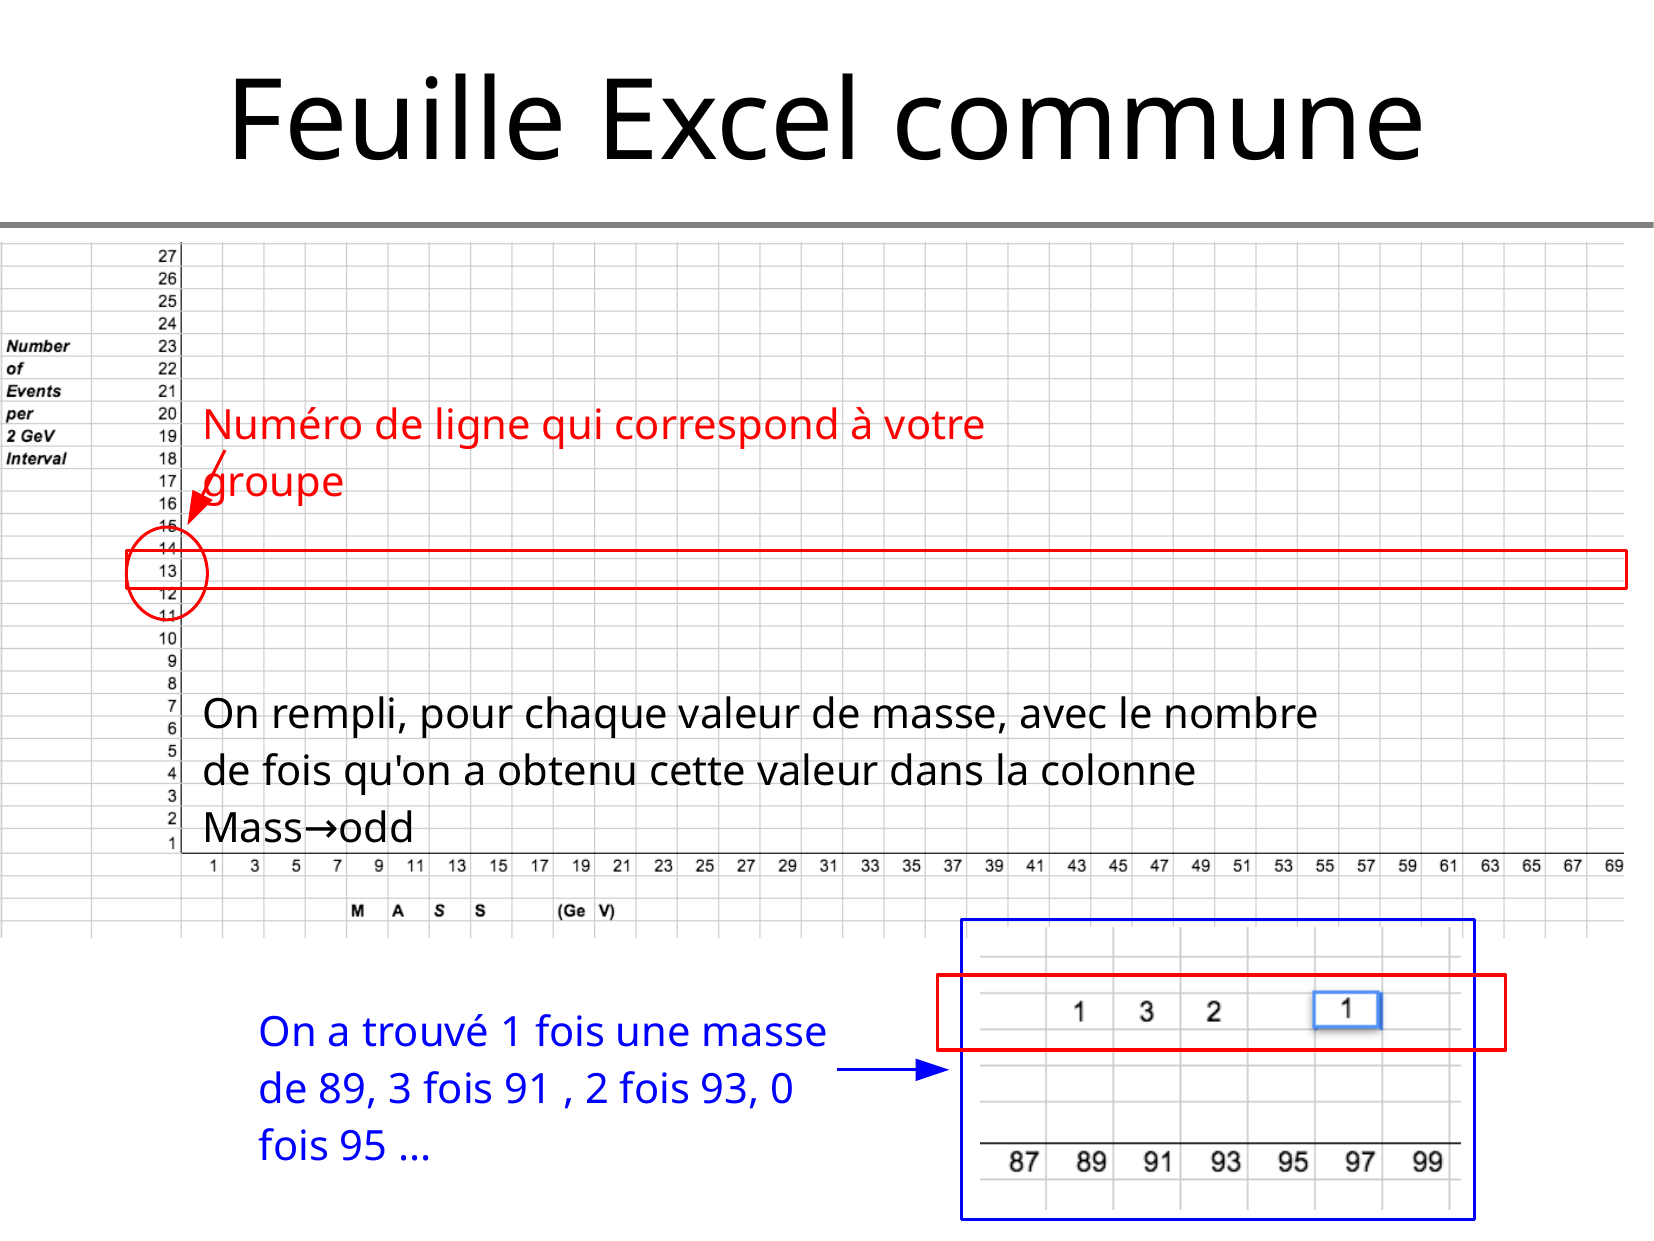

Feuille Excel commune
Numéro de ligne qui correspond à votre groupe
1
zoom
On rempli, pour chaque valeur de masse, avec le nombre de fois qu'on a obtenu cette valeur dans la colonne Mass→odd
On a trouvé 1 fois une masse de 89, 3 fois 91 , 2 fois 93, 0 fois 95 ...